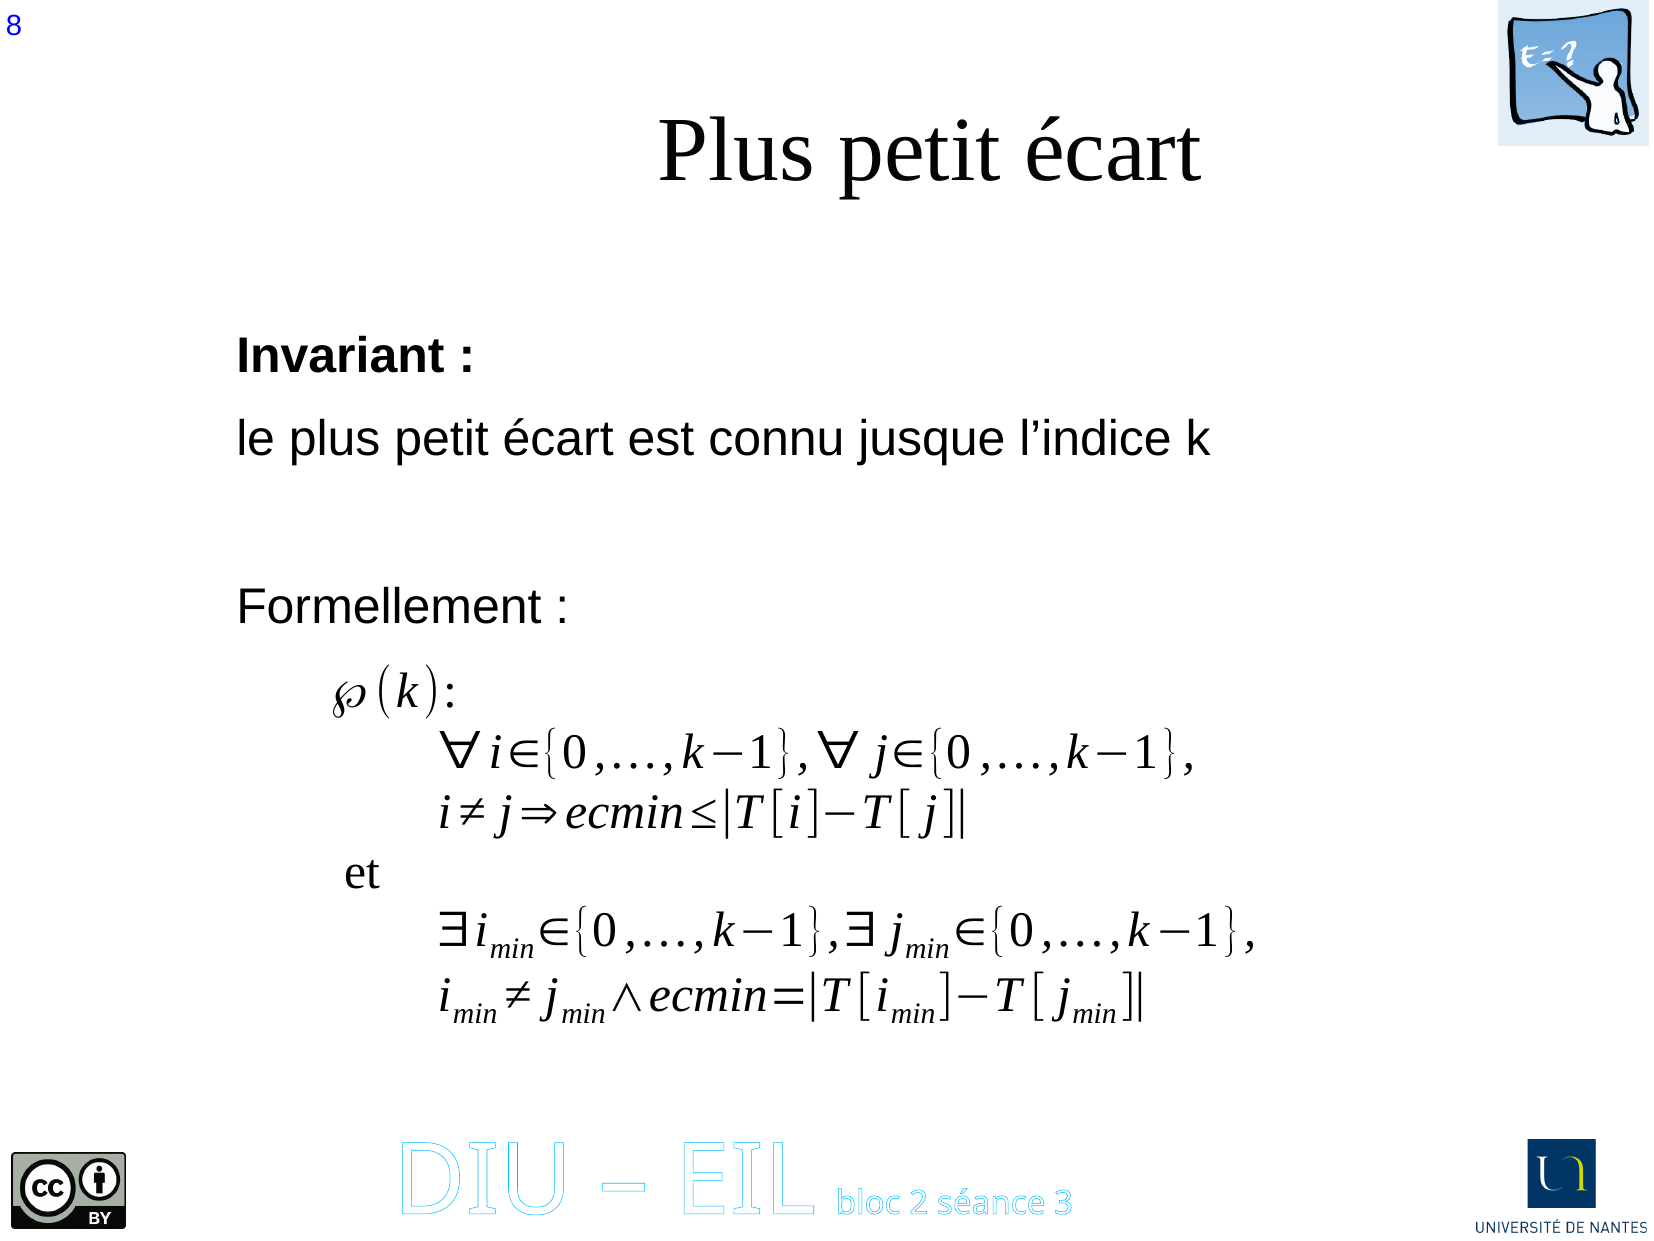

8
# Plus petit écart
Invariant :
le plus petit écart est connu jusque l’indice k
Formellement :